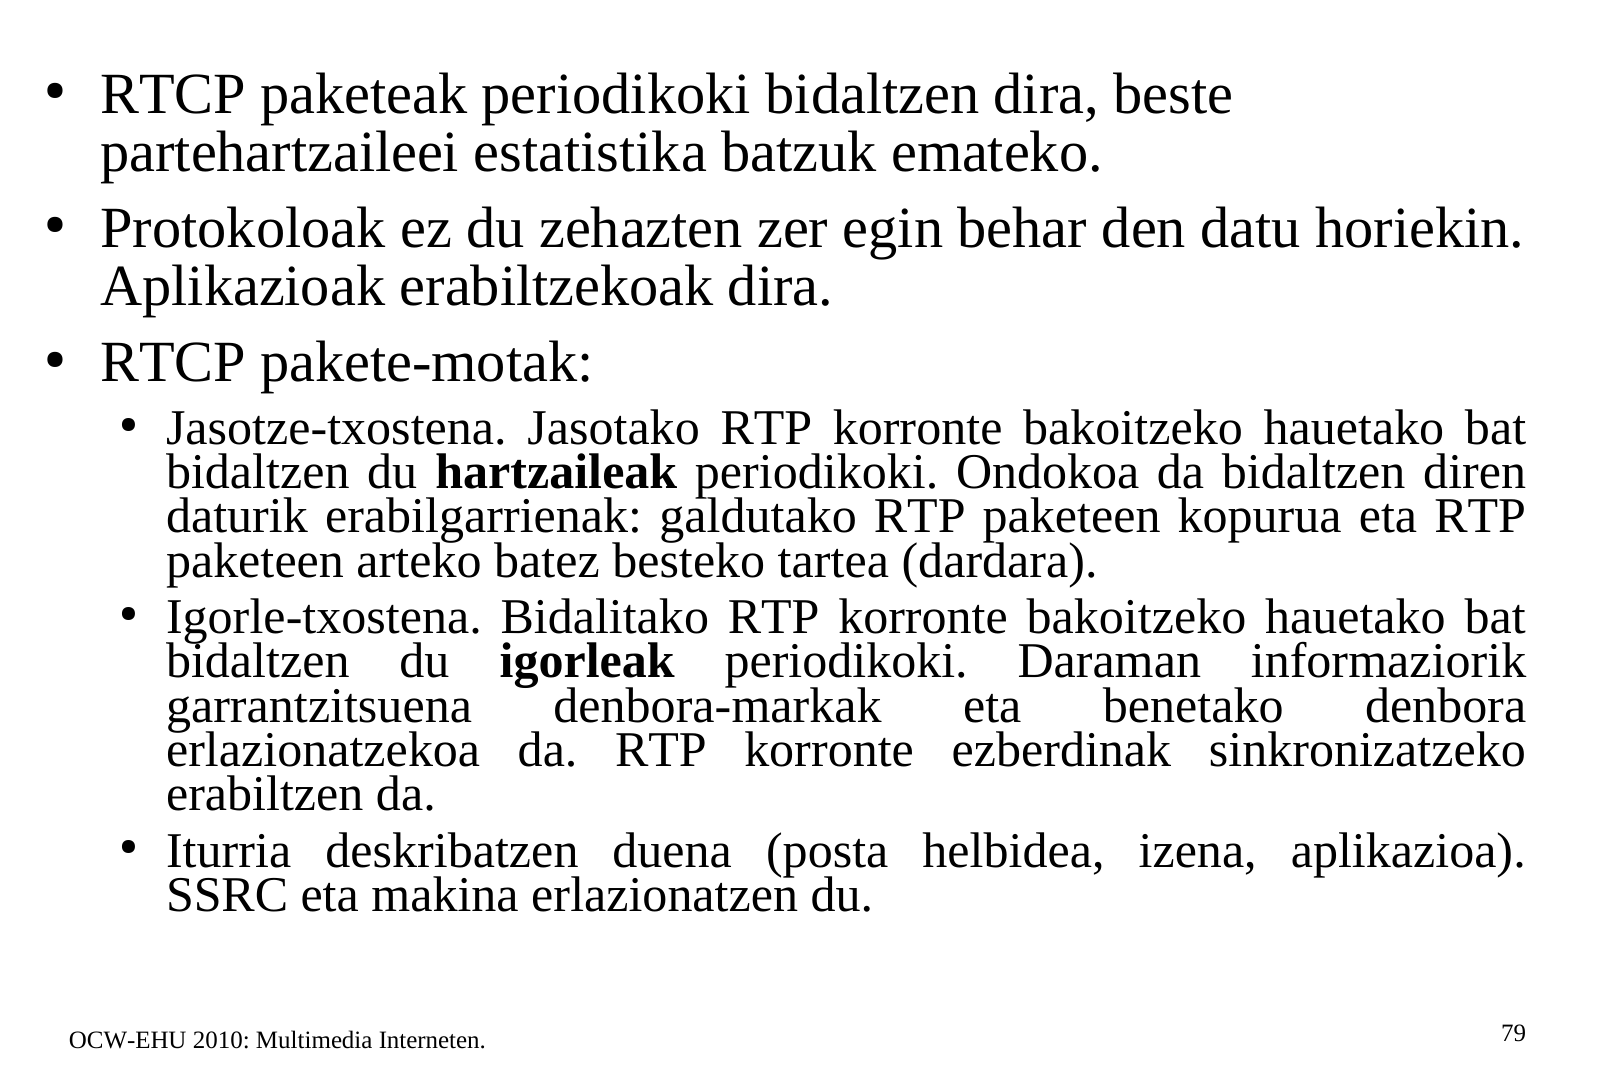

# RTCP paketeak periodikoki bidaltzen dira, beste partehartzaileei estatistika batzuk emateko.
Protokoloak ez du zehazten zer egin behar den datu horiekin. Aplikazioak erabiltzekoak dira.
RTCP pakete-motak:
Jasotze-txostena. Jasotako RTP korronte bakoitzeko hauetako bat bidaltzen du hartzaileak periodikoki. Ondokoa da bidaltzen diren daturik erabilgarrienak: galdutako RTP paketeen kopurua eta RTP paketeen arteko batez besteko tartea (dardara).
Igorle-txostena. Bidalitako RTP korronte bakoitzeko hauetako bat bidaltzen du igorleak periodikoki. Daraman informaziorik garrantzitsuena denbora-markak eta benetako denbora erlazionatzekoa da. RTP korronte ezberdinak sinkronizatzeko erabiltzen da.
Iturria deskribatzen duena (posta helbidea, izena, aplikazioa). SSRC eta makina erlazionatzen du.
79